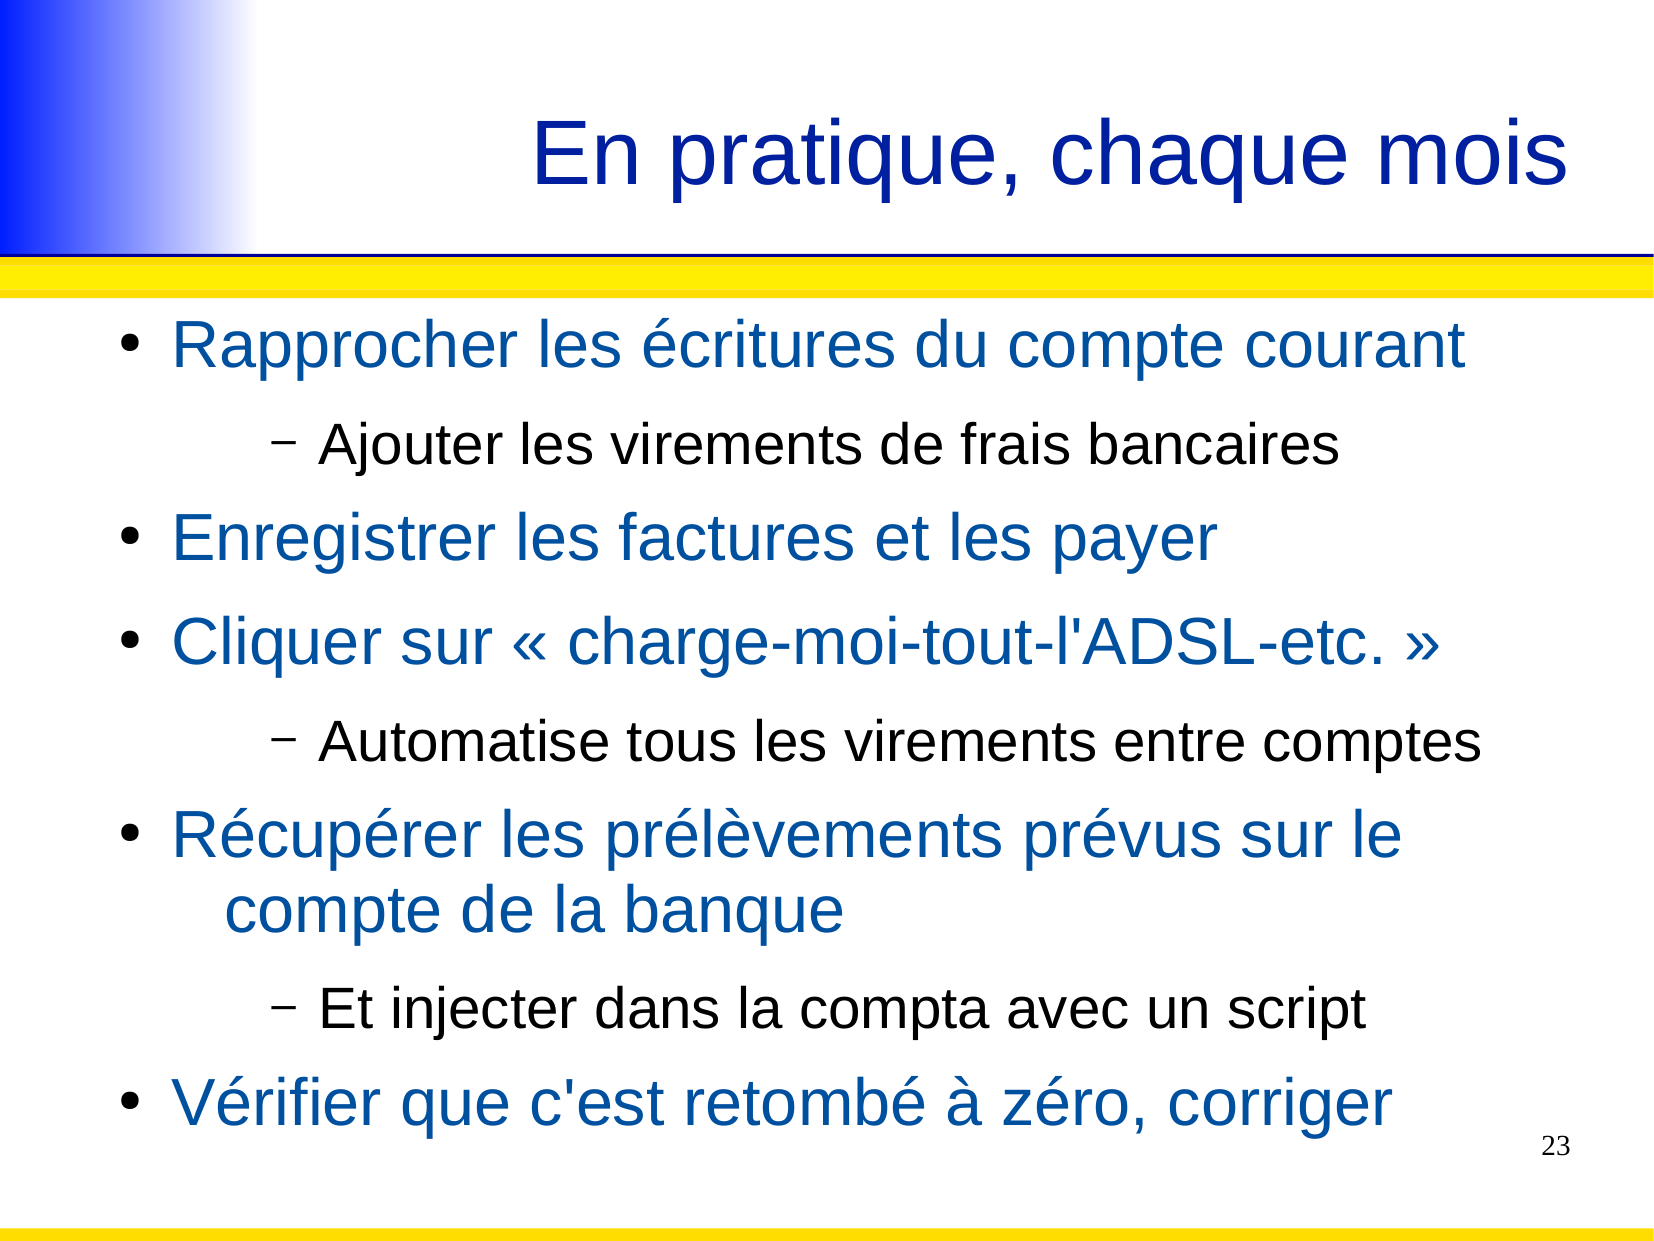

# En pratique, chaque mois
Rapprocher les écritures du compte courant
Ajouter les virements de frais bancaires
Enregistrer les factures et les payer
Cliquer sur « charge-moi-tout-l'ADSL-etc. »
Automatise tous les virements entre comptes
Récupérer les prélèvements prévus sur le compte de la banque
Et injecter dans la compta avec un script
Vérifier que c'est retombé à zéro, corriger
23